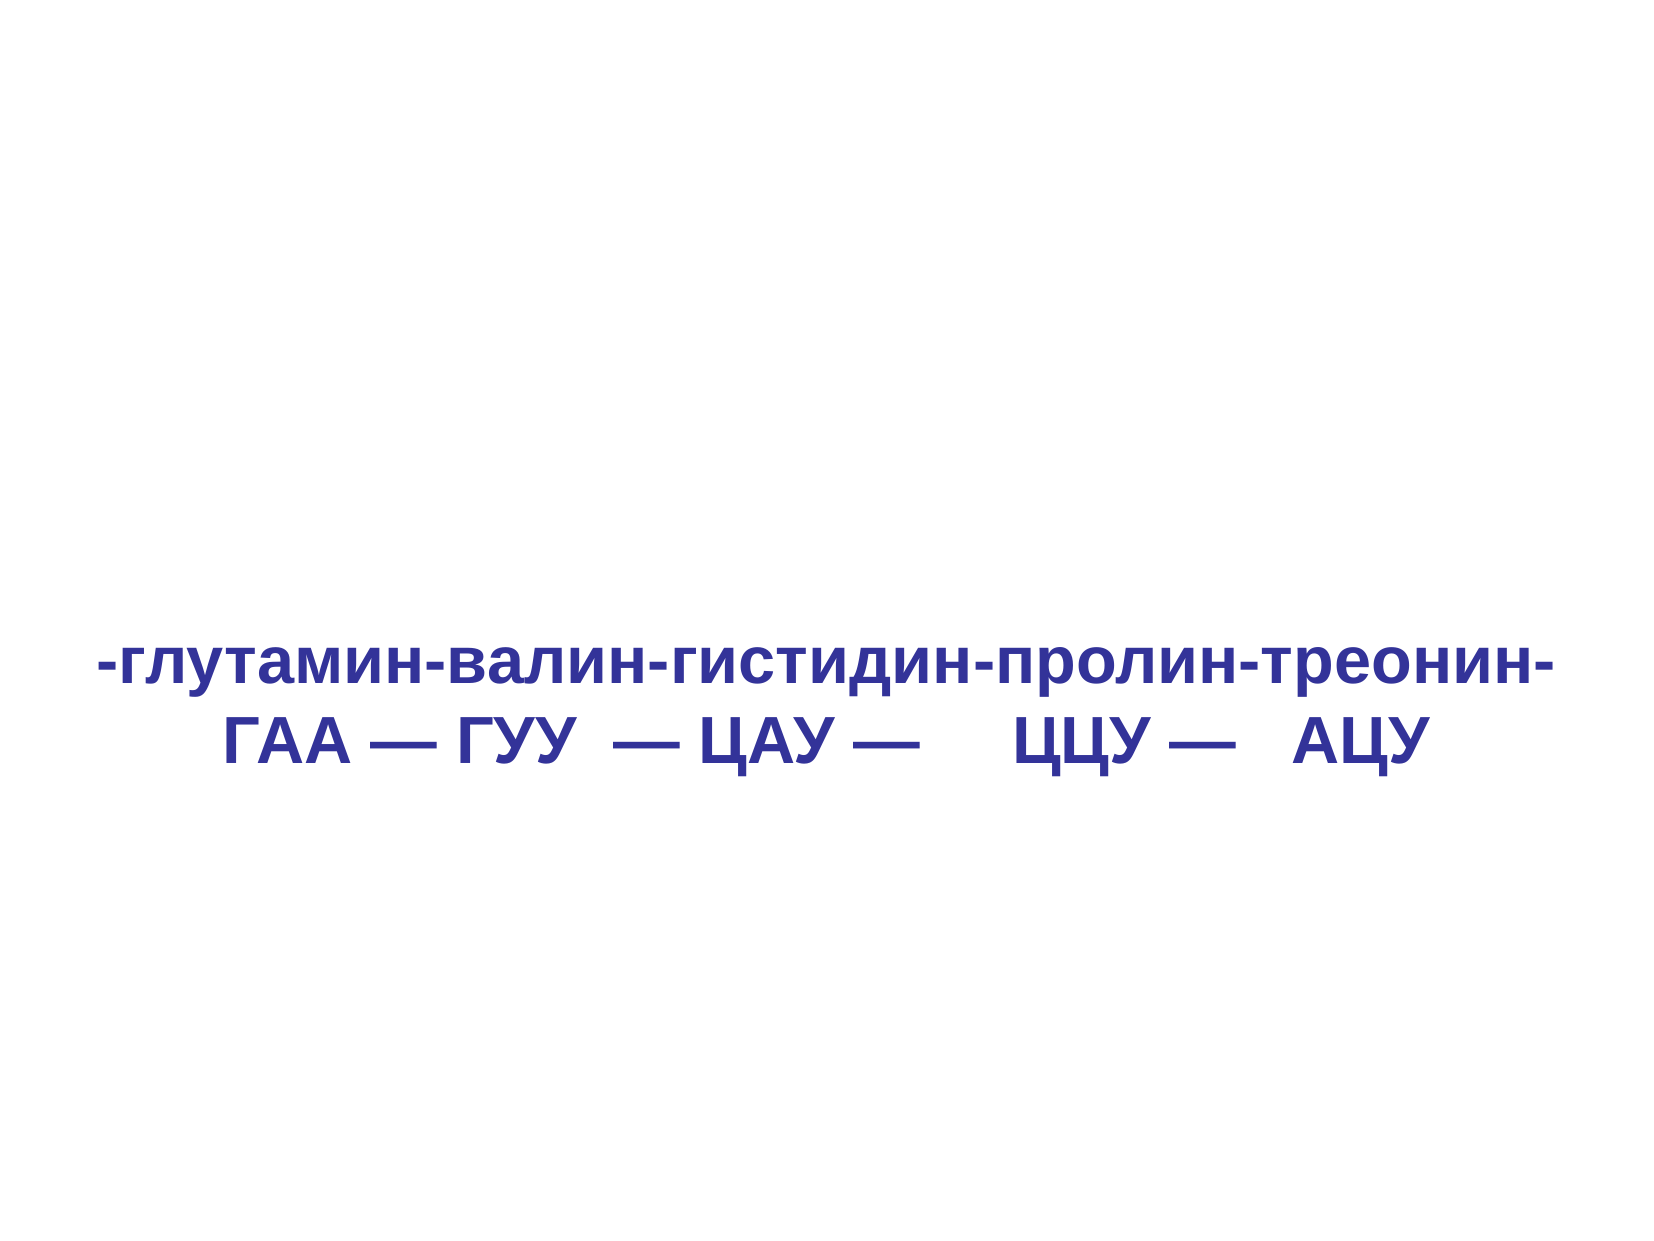

-глутамин-валин-гистидин-пролин-треонин-
ГАА — ГУУ — ЦАУ — ЦЦУ — АЦУ